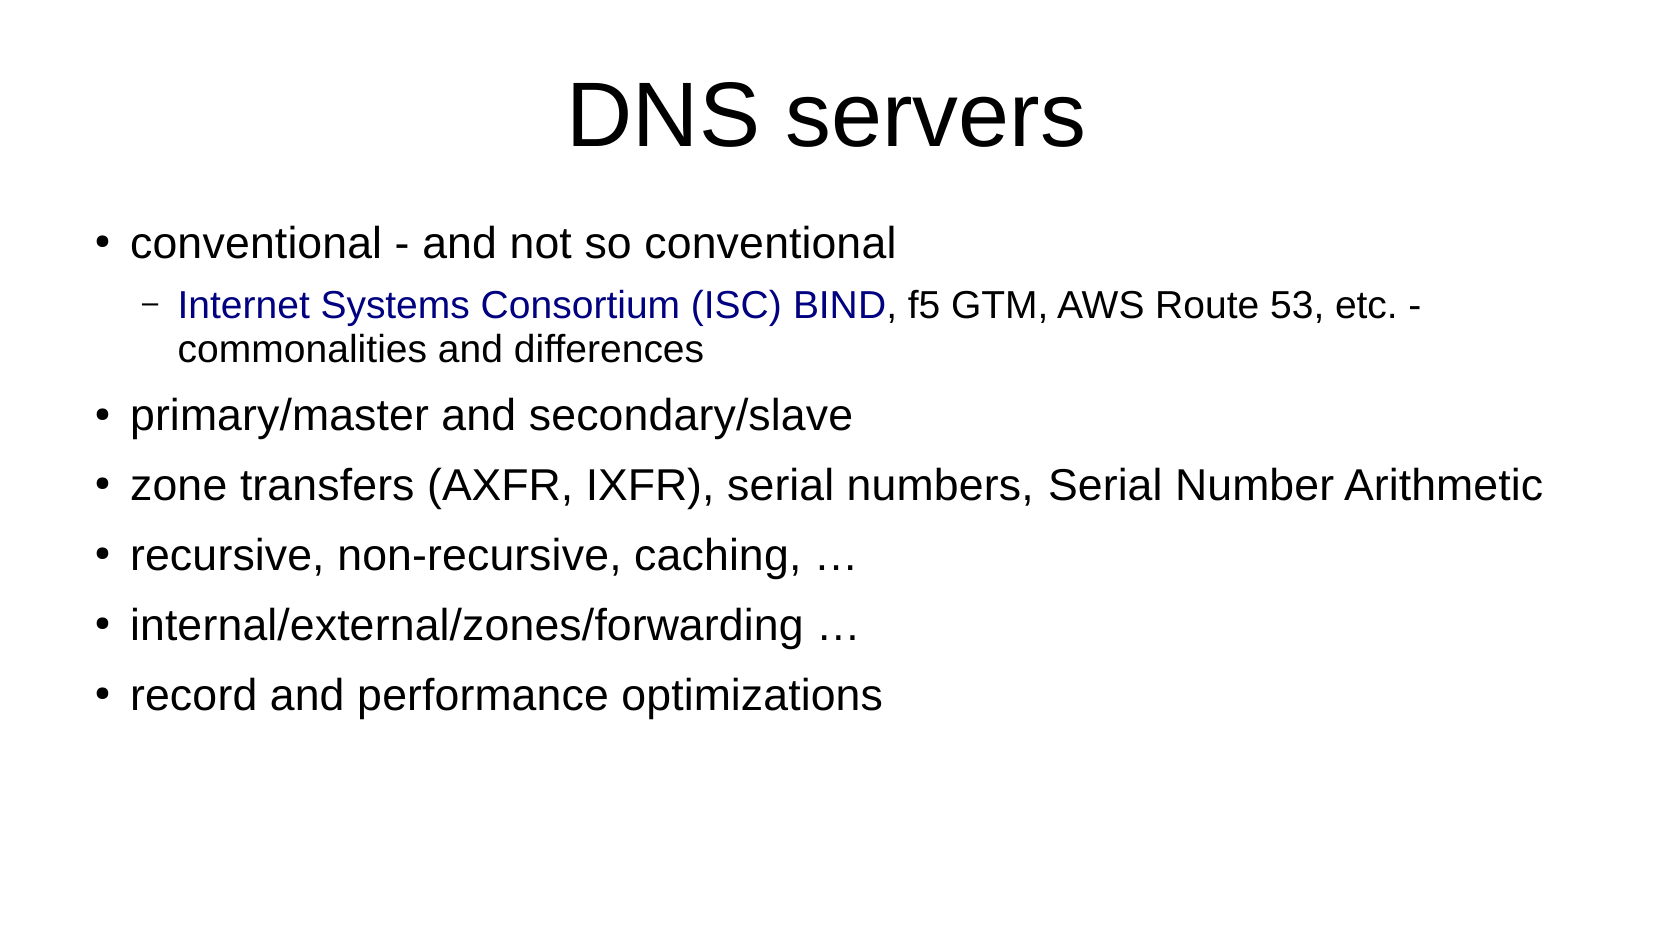

# DNS servers
conventional - and not so conventional
Internet Systems Consortium (ISC) BIND, f5 GTM, AWS Route 53, etc. - commonalities and differences
primary/master and secondary/slave
zone transfers (AXFR, IXFR), serial numbers, Serial Number Arithmetic
recursive, non-recursive, caching, …
internal/external/zones/forwarding …
record and performance optimizations